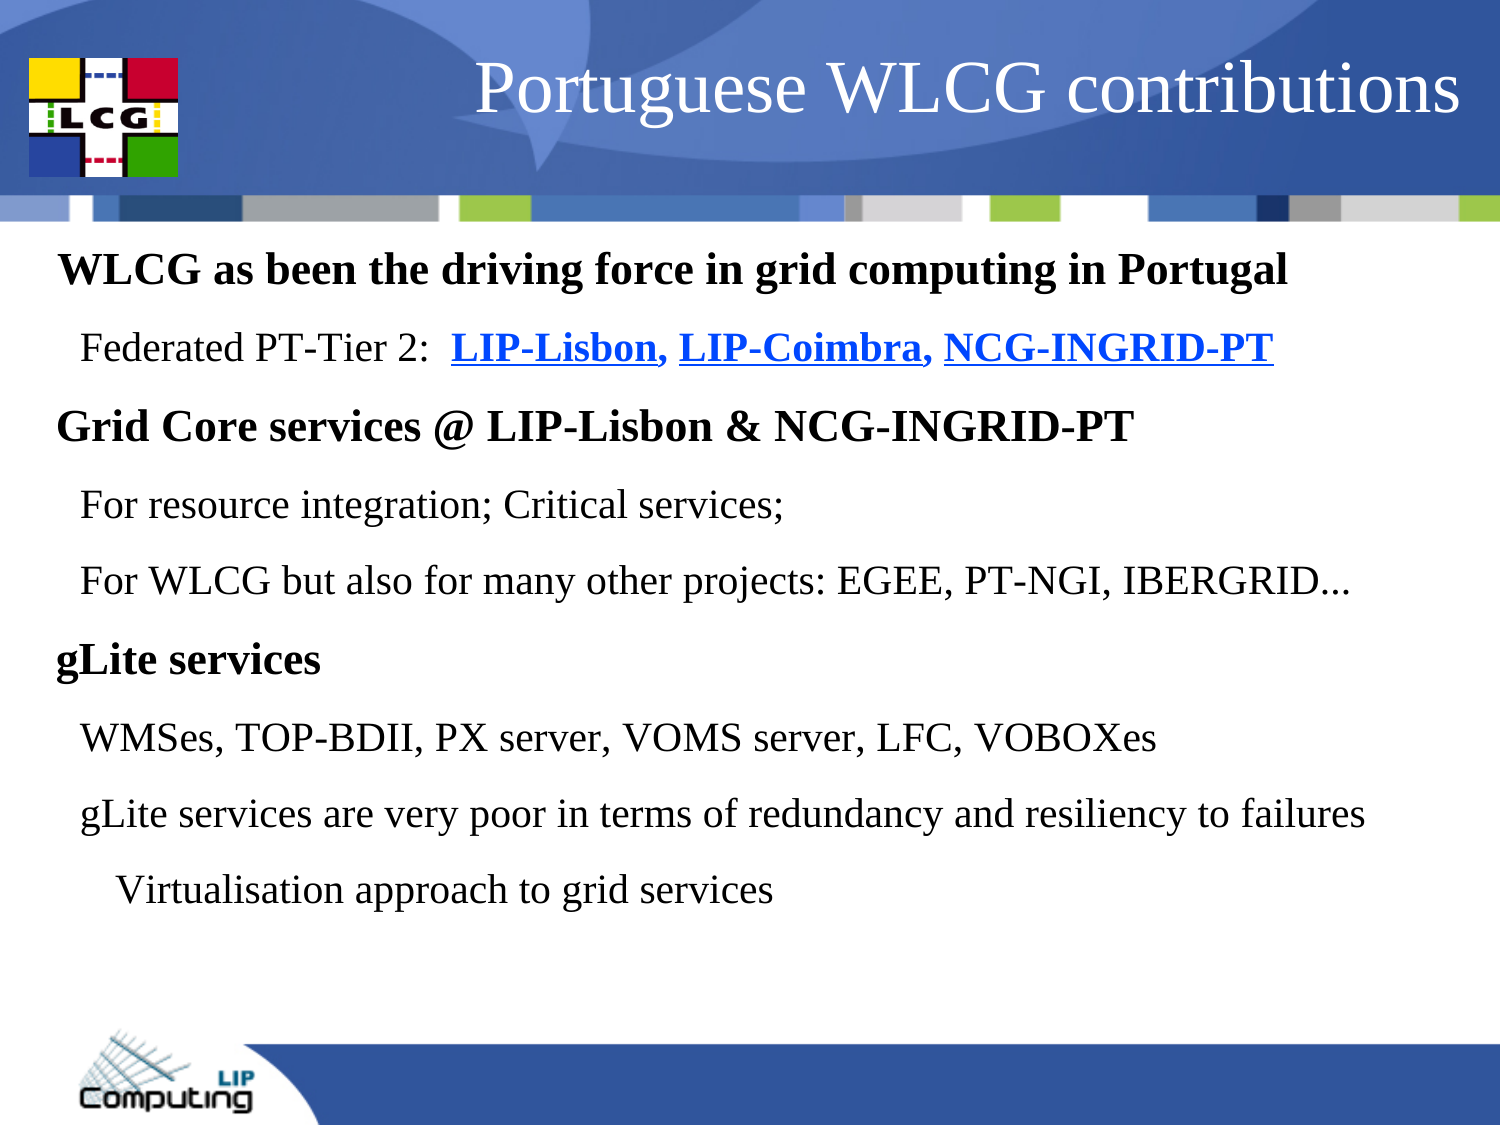

Portuguese WLCG contributions
 WLCG as been the driving force in grid computing in Portugal
Federated PT-Tier 2: LIP-Lisbon, LIP-Coimbra, NCG-INGRID-PT
 Grid Core services @ LIP-Lisbon & NCG-INGRID-PT
For resource integration; Critical services;
For WLCG but also for many other projects: EGEE, PT-NGI, IBERGRID...
 gLite services
WMSes, TOP-BDII, PX server, VOMS server, LFC, VOBOXes
gLite services are very poor in terms of redundancy and resiliency to failures
Virtualisation approach to grid services